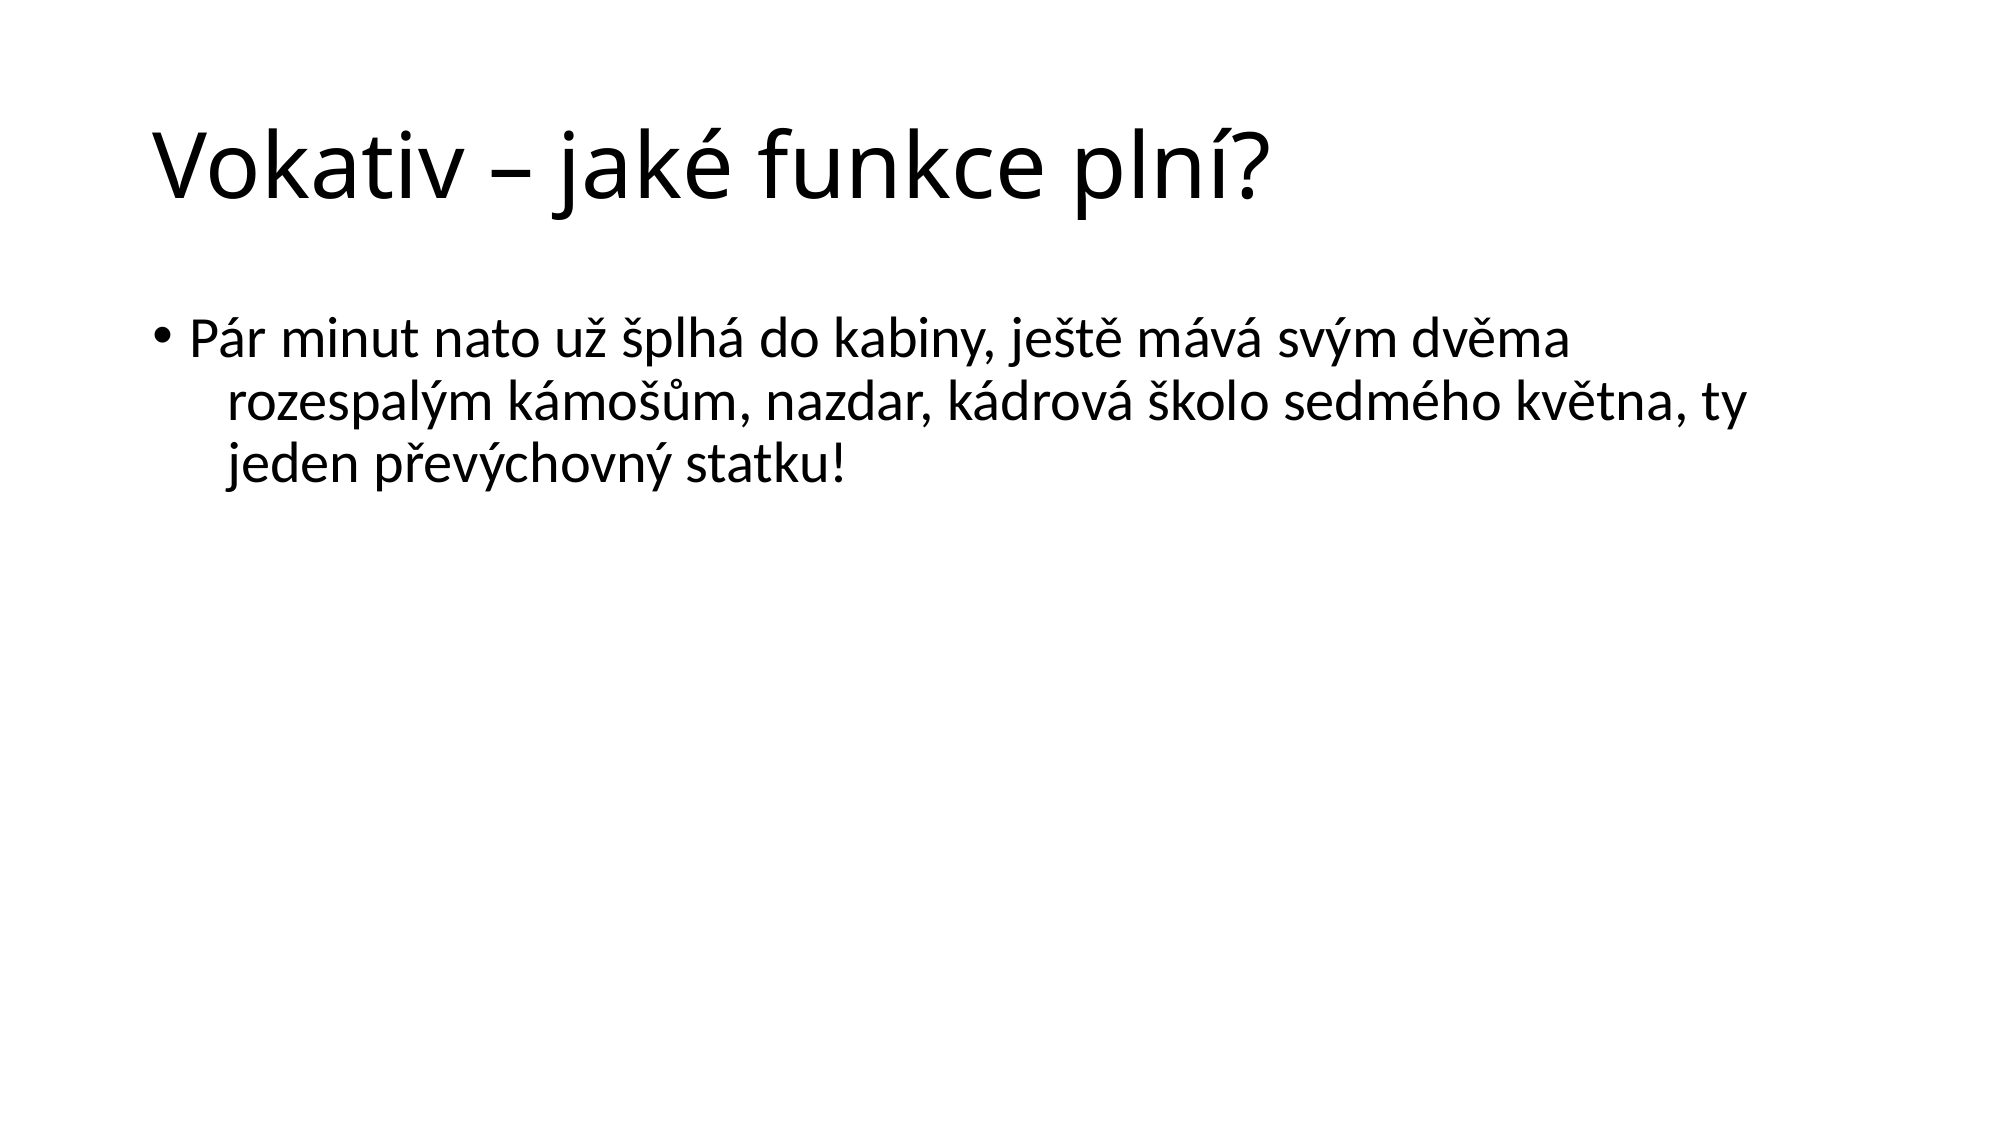

# Vokativ – jaké funkce plní?
Pár minut nato už šplhá do kabiny, ještě mává svým dvěma rozespalým kámošům, nazdar, kádrová školo sedmého května, ty jeden převýchovný statku!